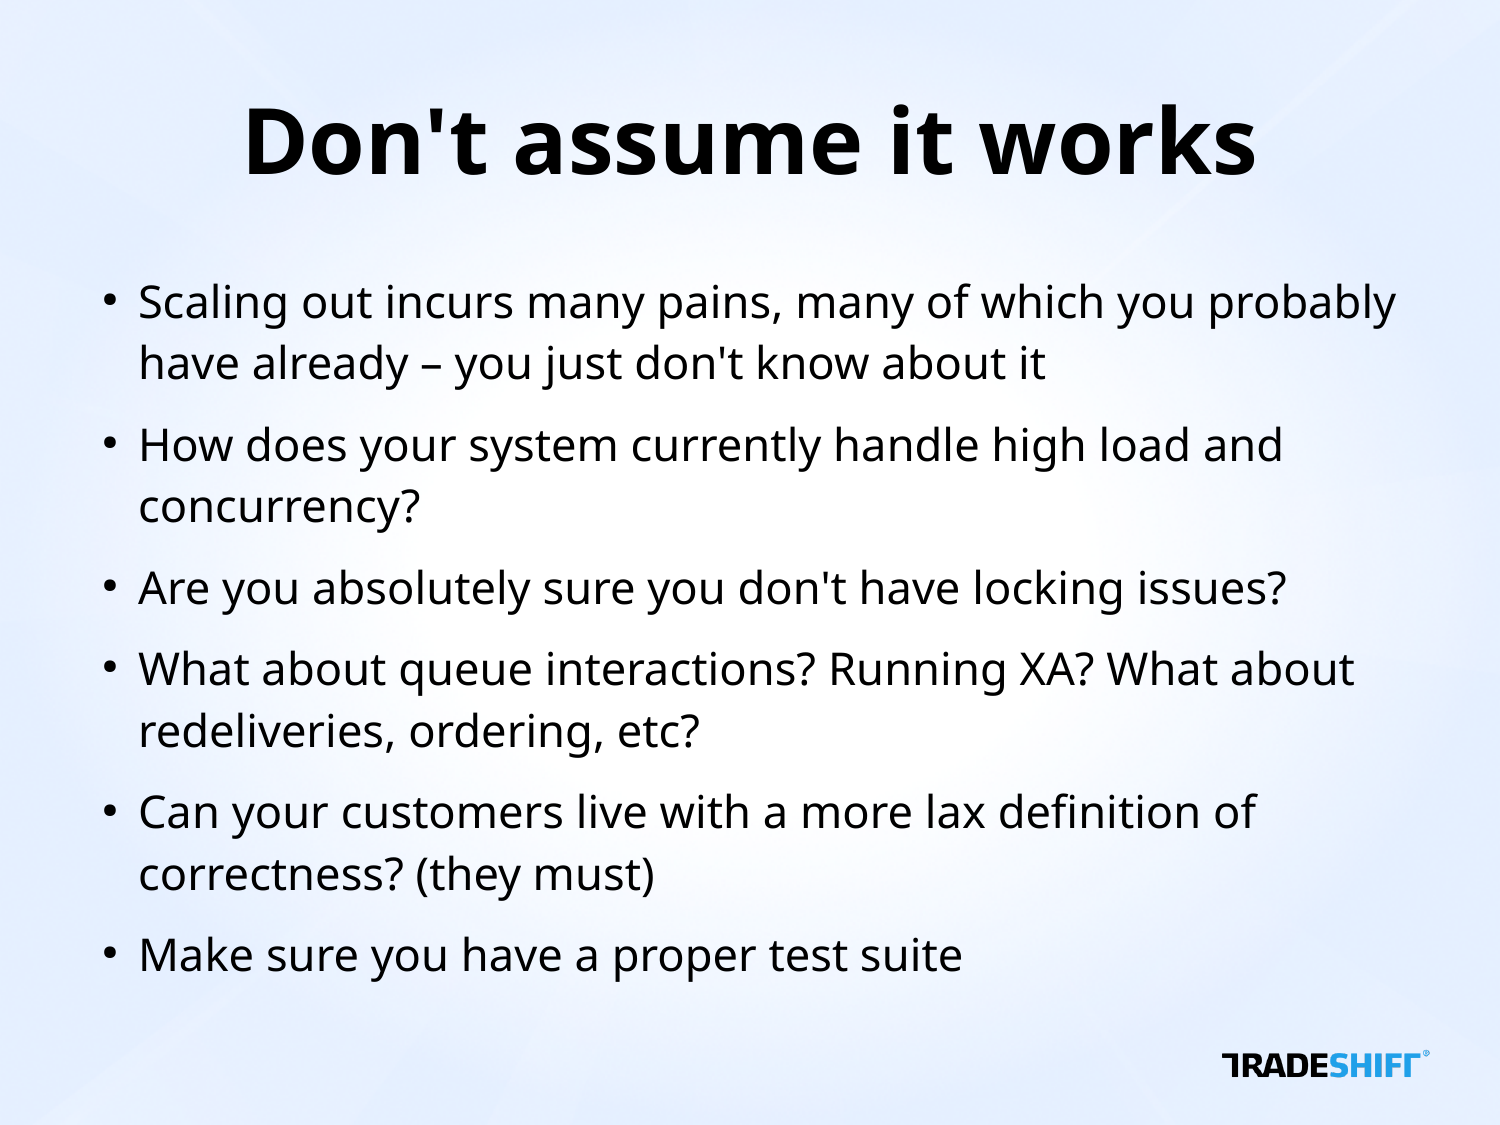

# Don't assume it works
Scaling out incurs many pains, many of which you probably have already – you just don't know about it
How does your system currently handle high load and concurrency?
Are you absolutely sure you don't have locking issues?
What about queue interactions? Running XA? What about redeliveries, ordering, etc?
Can your customers live with a more lax definition of correctness? (they must)
Make sure you have a proper test suite